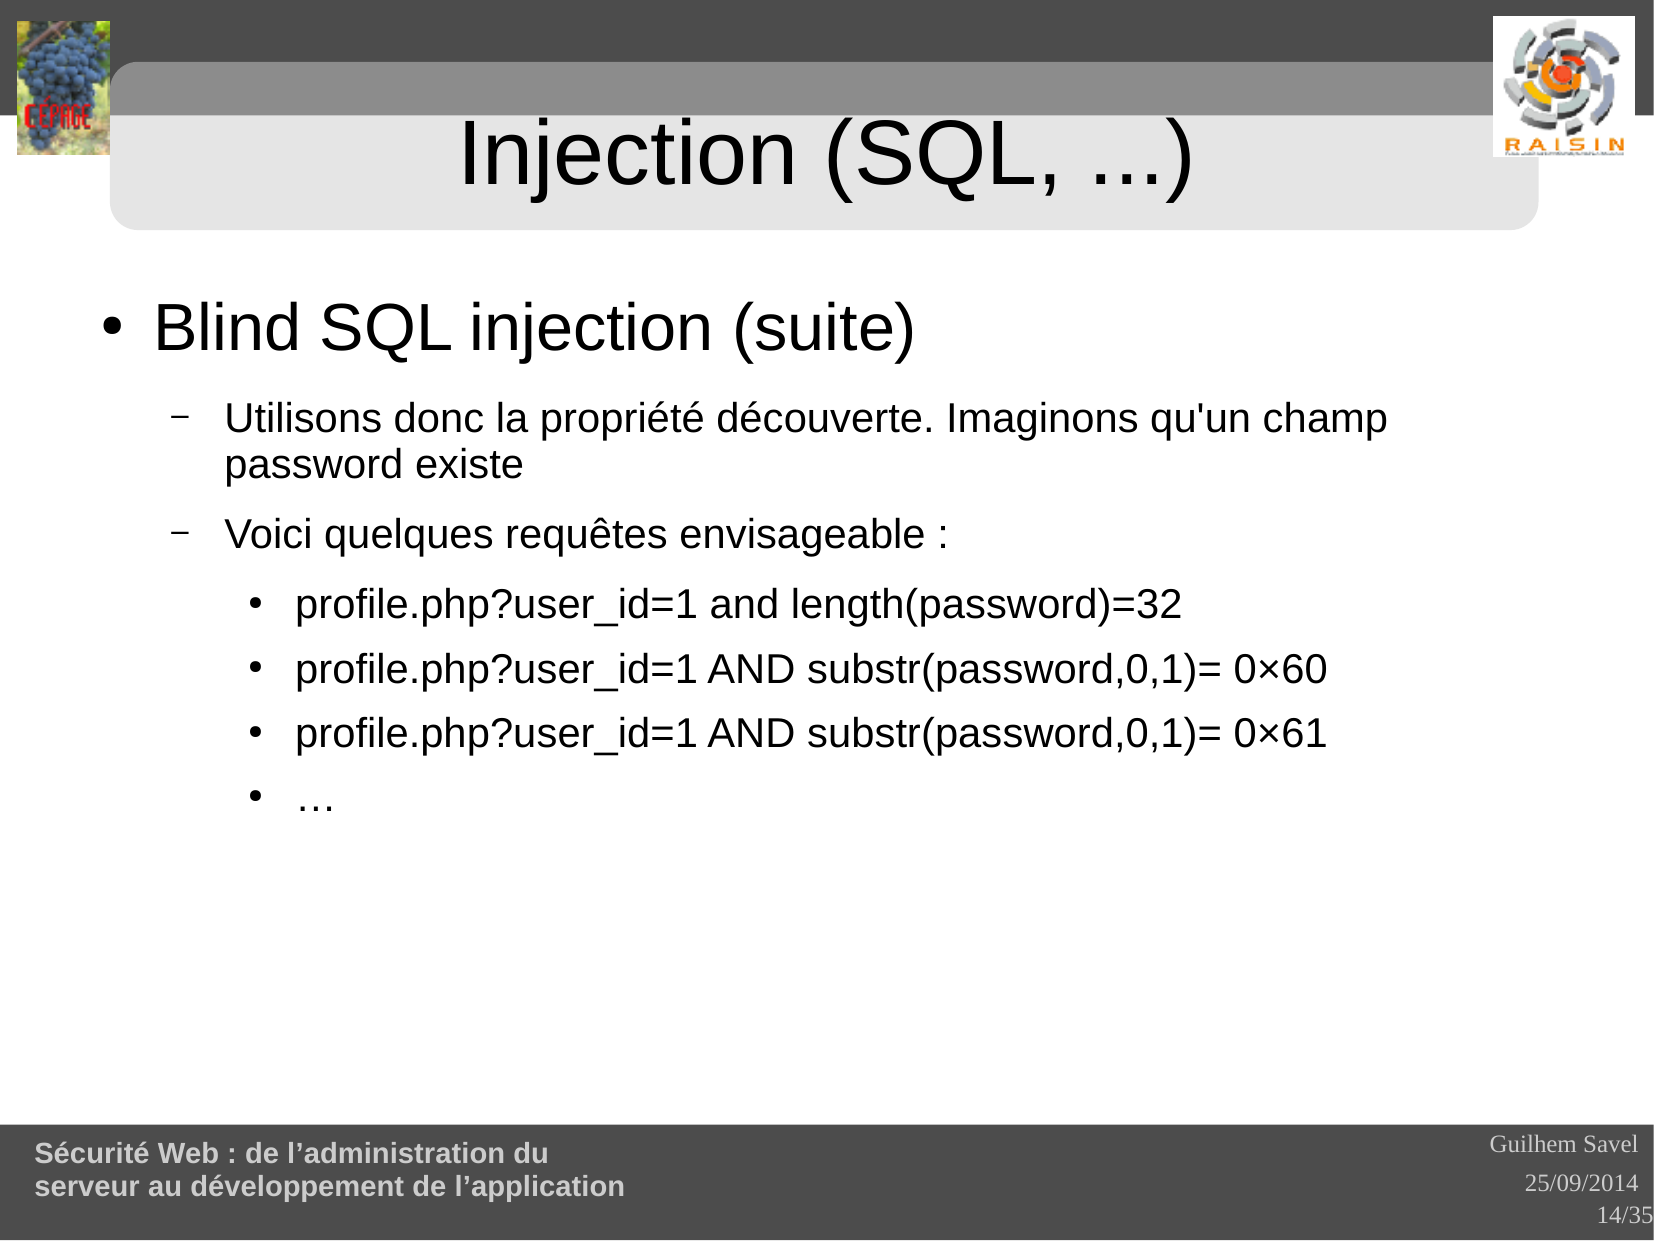

# Injection (SQL, ...)
Blind SQL injection (suite)
Utilisons donc la propriété découverte. Imaginons qu'un champ password existe
Voici quelques requêtes envisageable :
profile.php?user_id=1 and length(password)=32
profile.php?user_id=1 AND substr(password,0,1)= 0×60
profile.php?user_id=1 AND substr(password,0,1)= 0×61
…